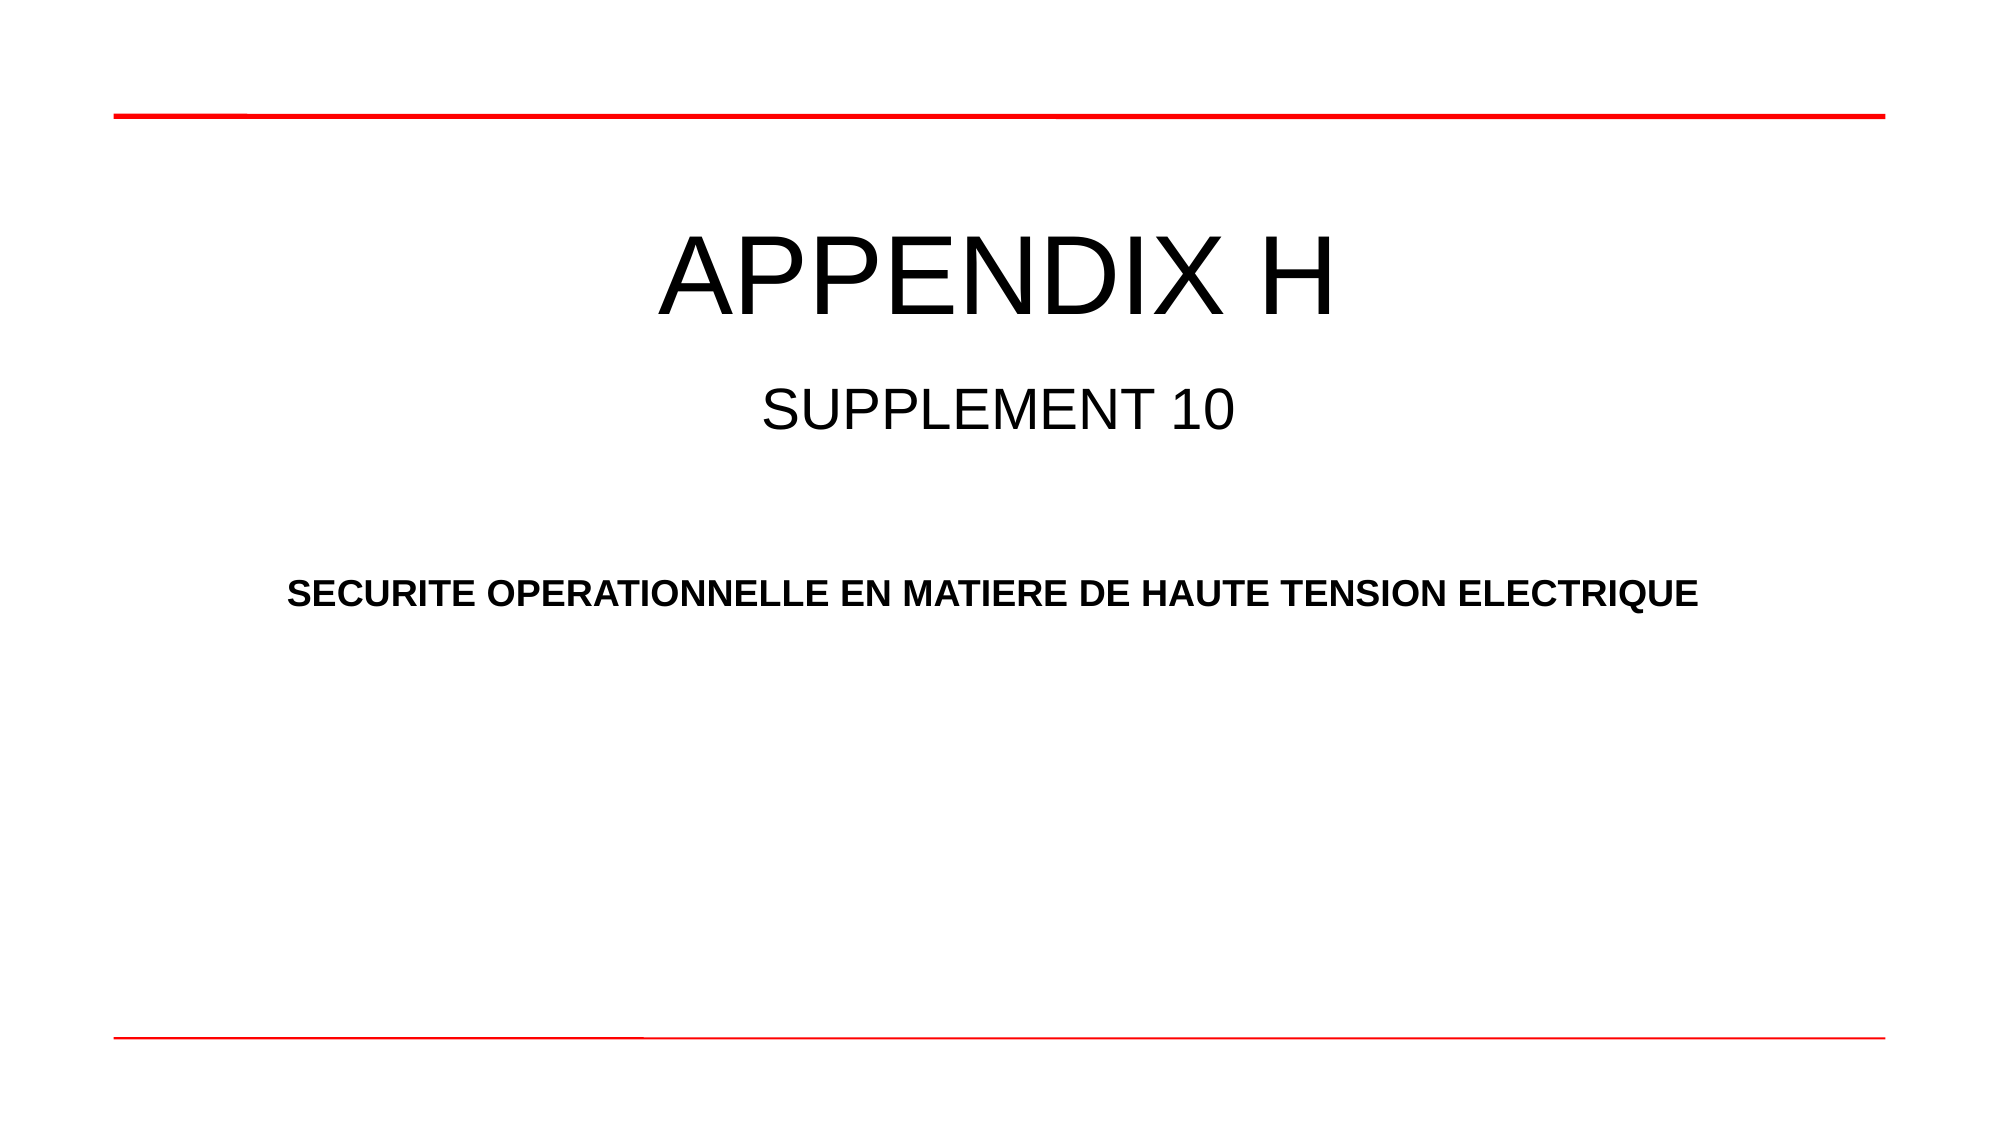

APPENDIX H
SUPPLEMENT 10
SECURITE OPERATIONNELLE EN MATIERE DE HAUTE TENSION ELECTRIQUE